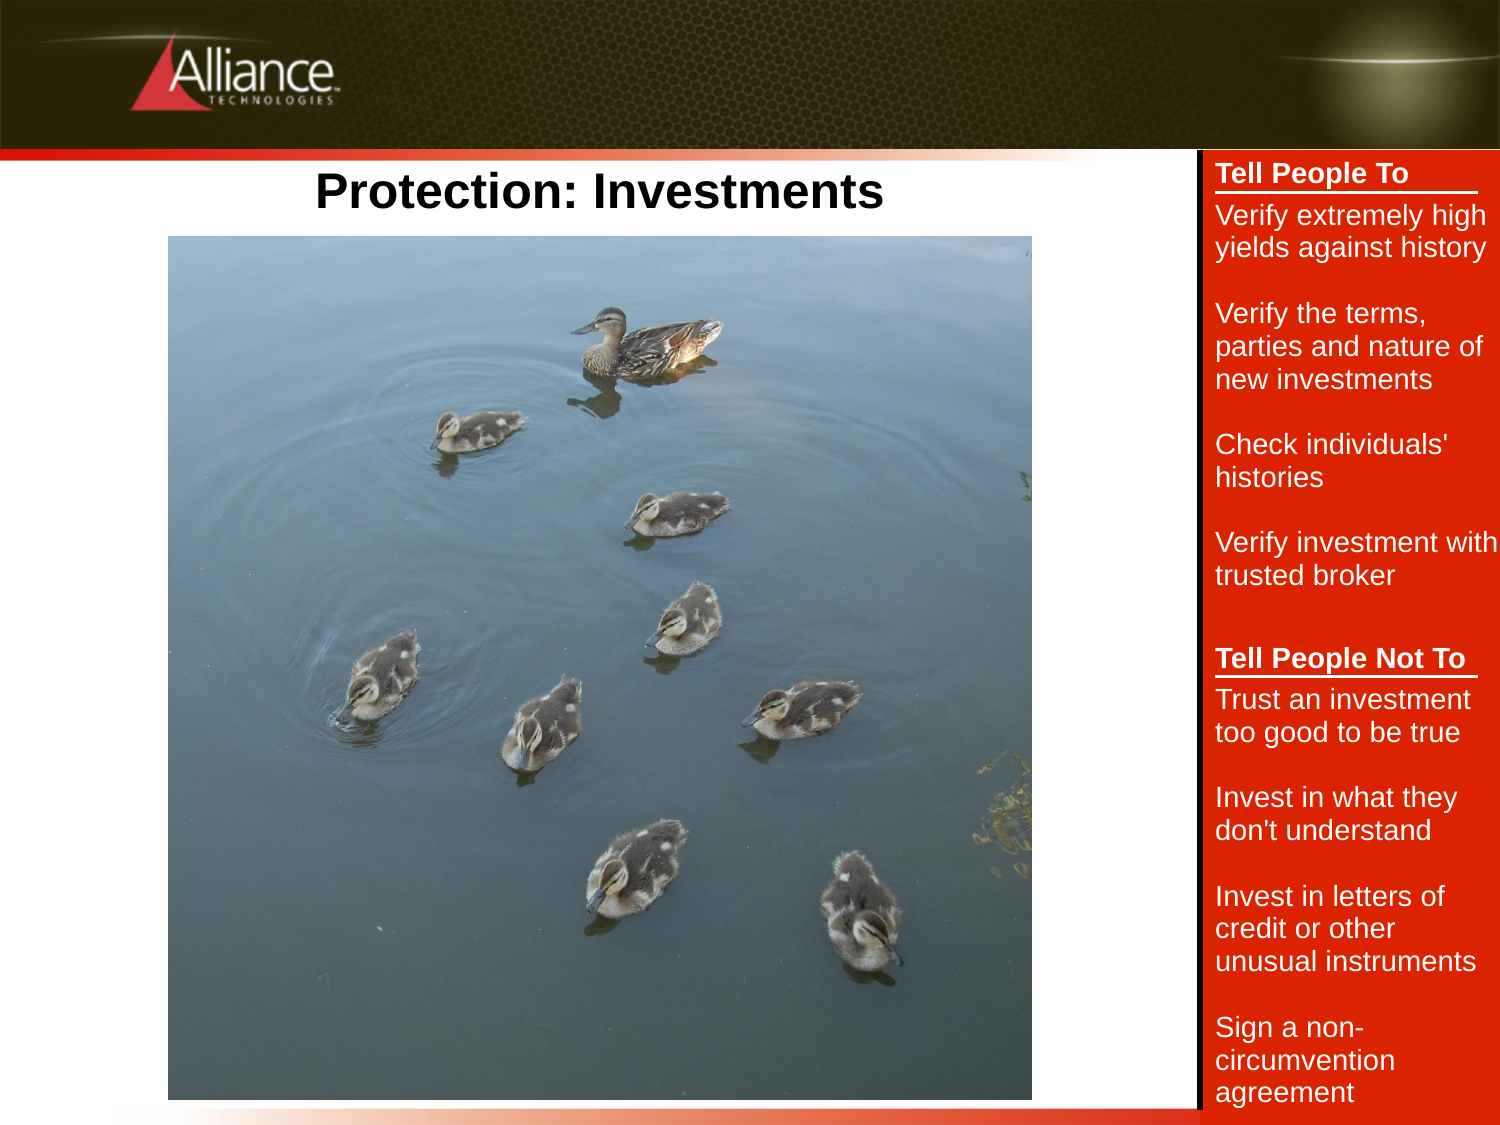

Tell People To
Protection: Investments
Verify extremely high yields against history
Verify the terms, parties and nature of new investments
Check individuals' histories
Verify investment with trusted broker
Tell People Not To
Trust an investment too good to be true
Invest in what they don't understand
Invest in letters of credit or other unusual instruments
Sign a non-circumvention agreement